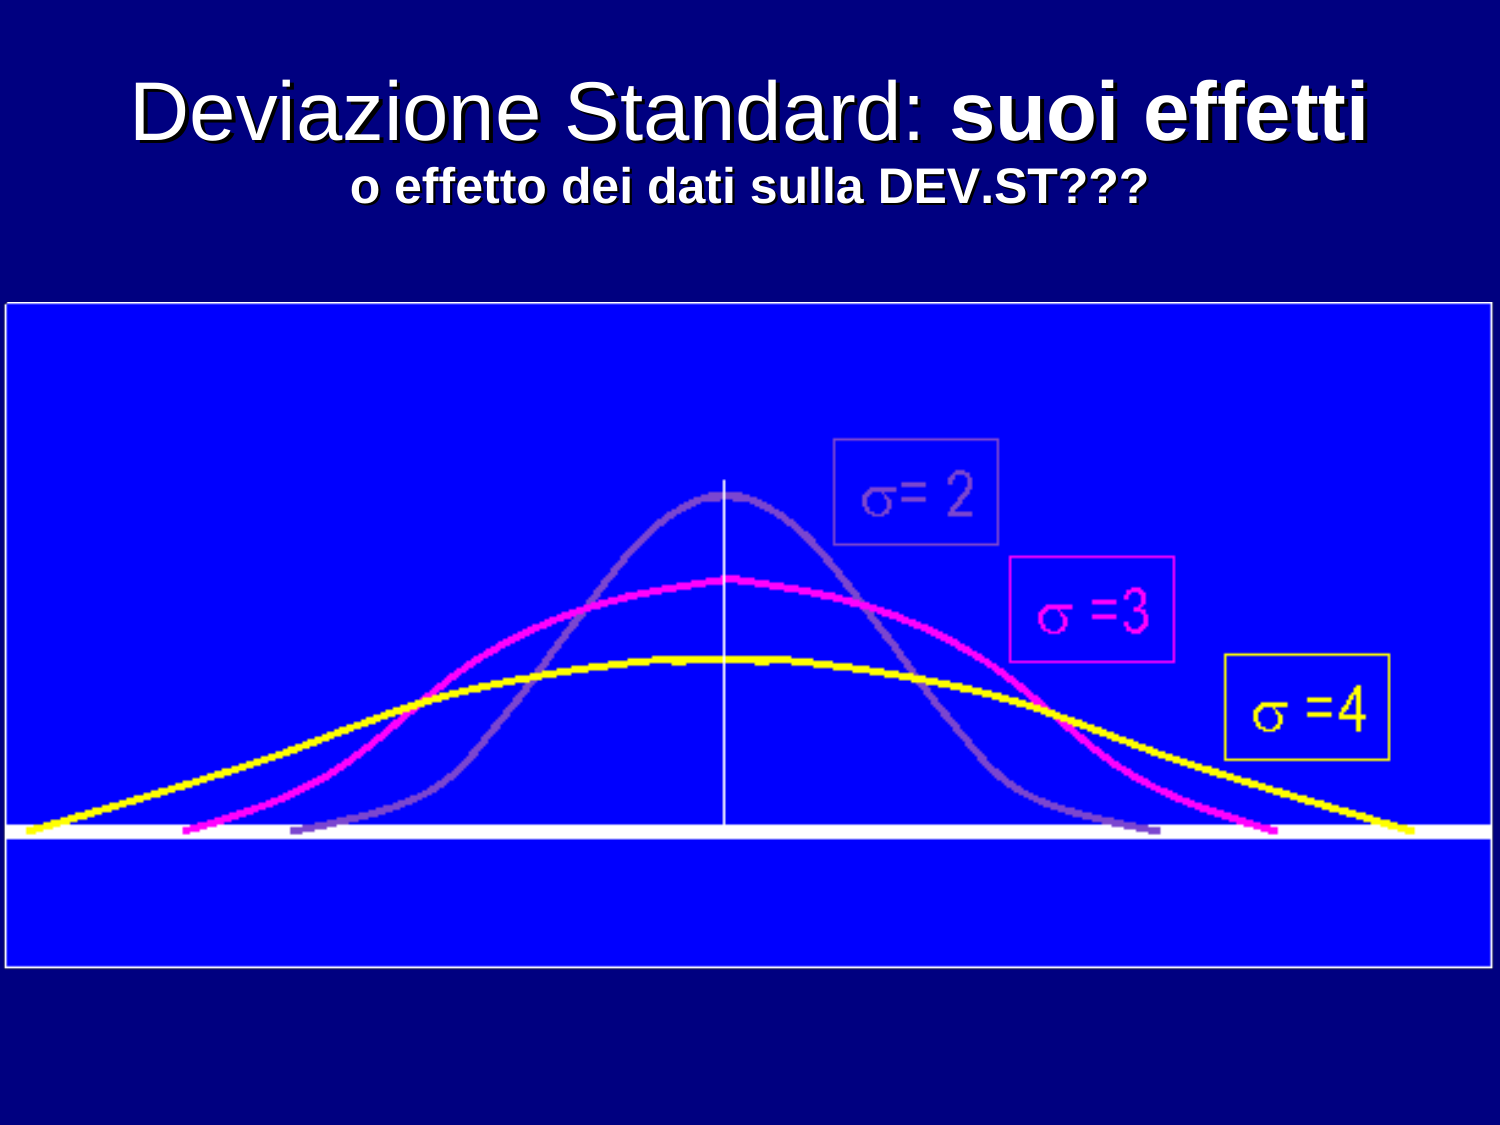

# Deviazione Standard: suoi effetti o effetto dei dati sulla DEV.ST???